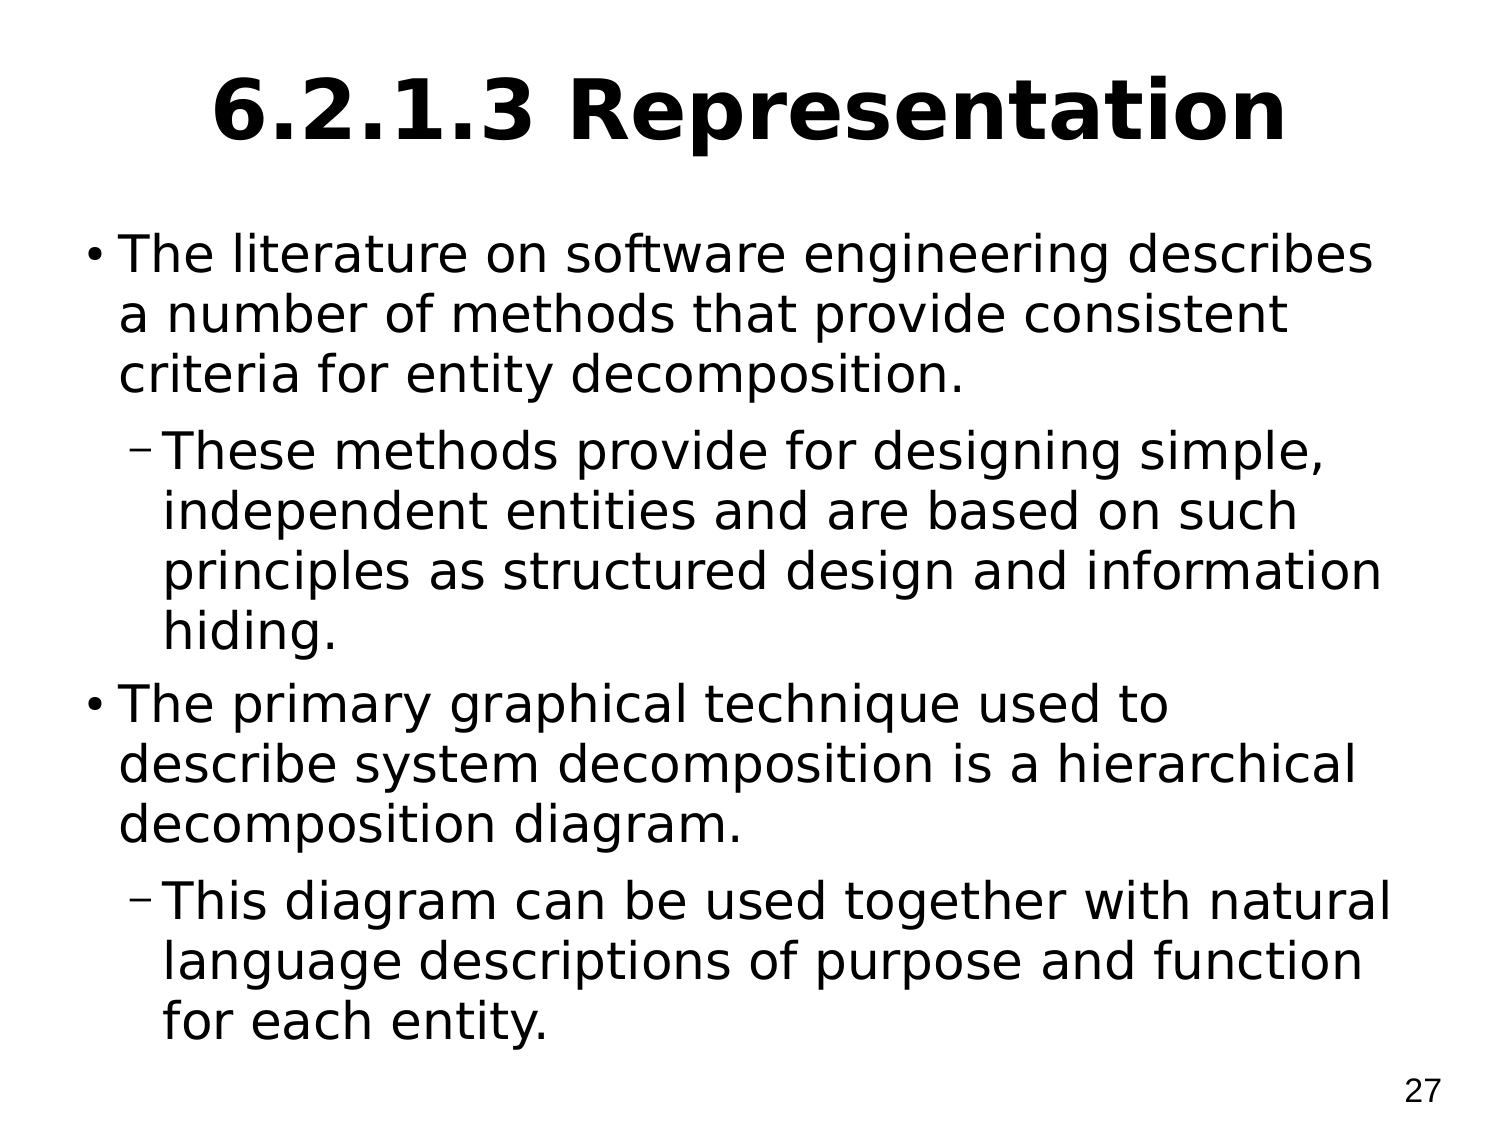

# 6.2.1.3 Representation
The literature on software engineering describes a number of methods that provide consistent criteria for entity decomposition.
These methods provide for designing simple, independent entities and are based on such principles as structured design and information hiding.
The primary graphical technique used to describe system decomposition is a hierarchical decomposition diagram.
This diagram can be used together with natural language descriptions of purpose and function for each entity.